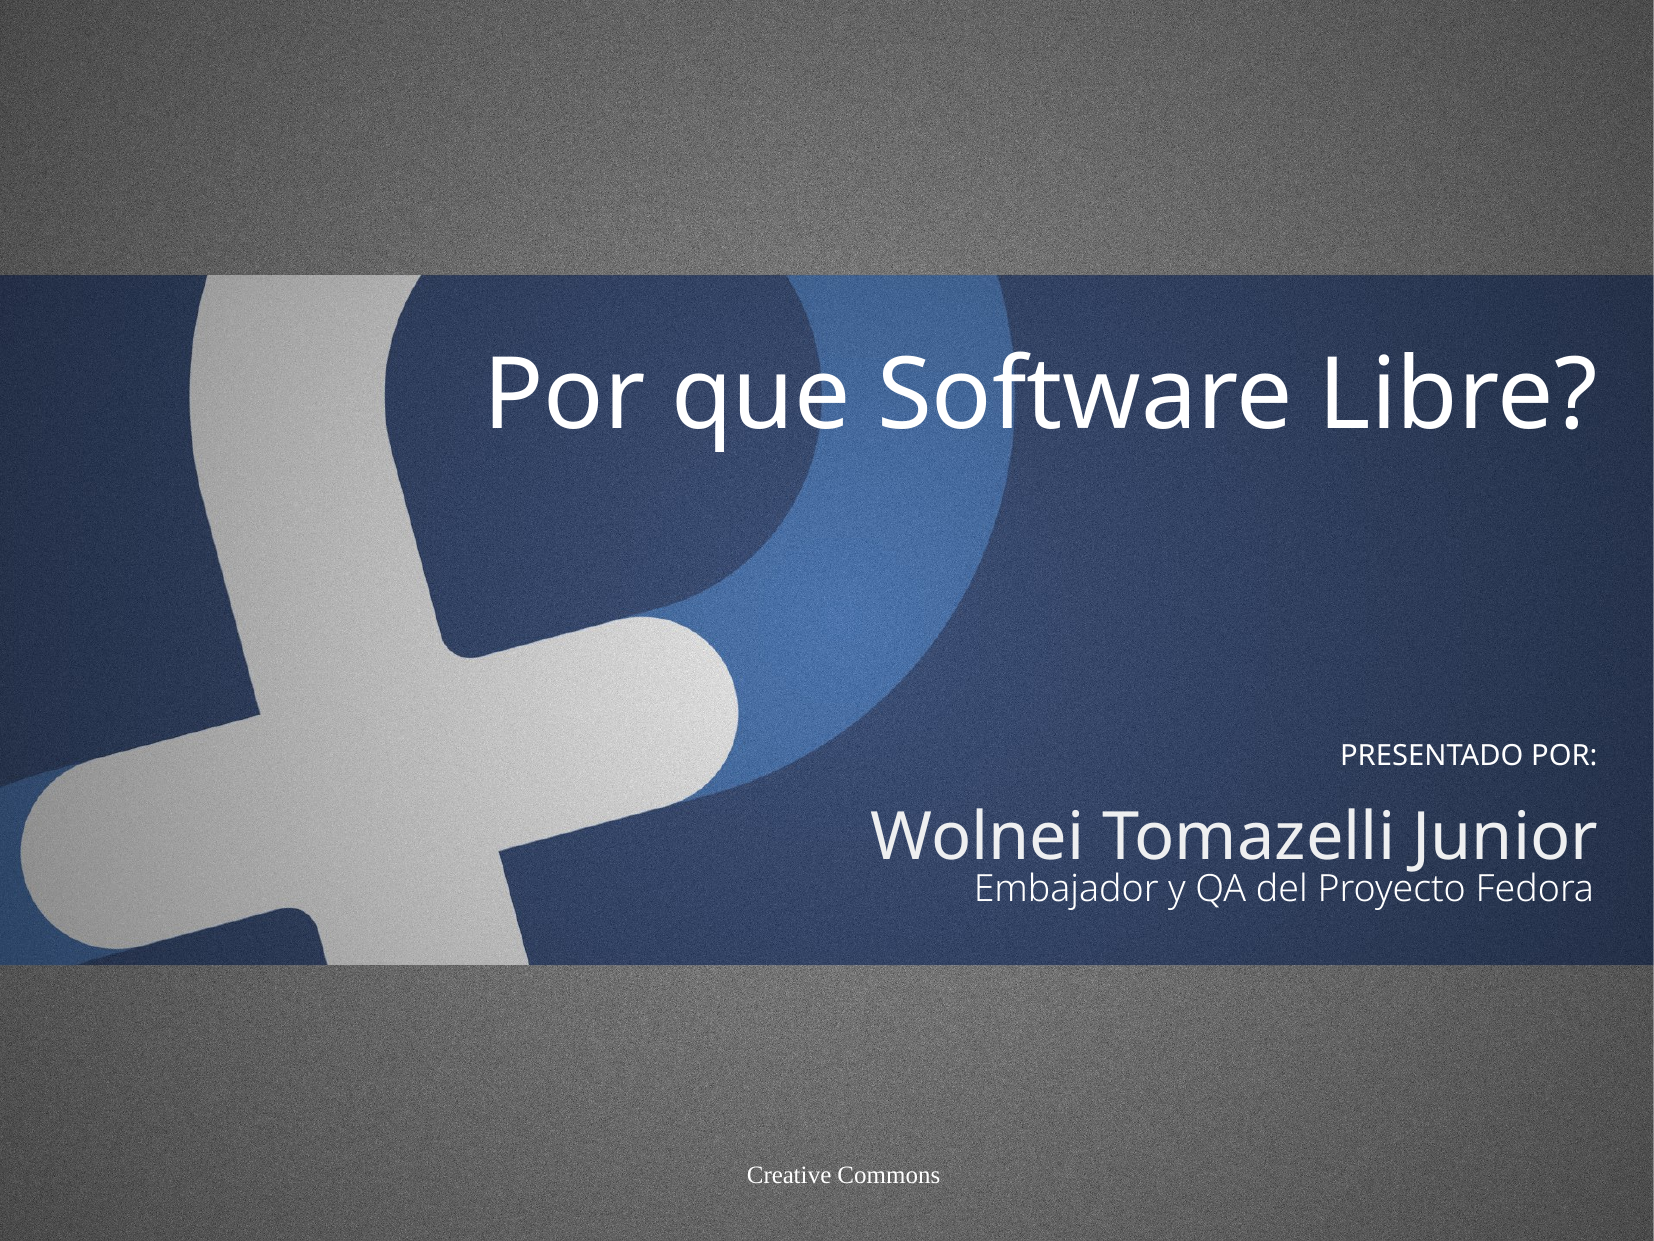

# Por que Software Libre?
Wolnei Tomazelli Junior
PRESENTADO POR:
Embajador y QA del Proyecto Fedora
Creative Commons